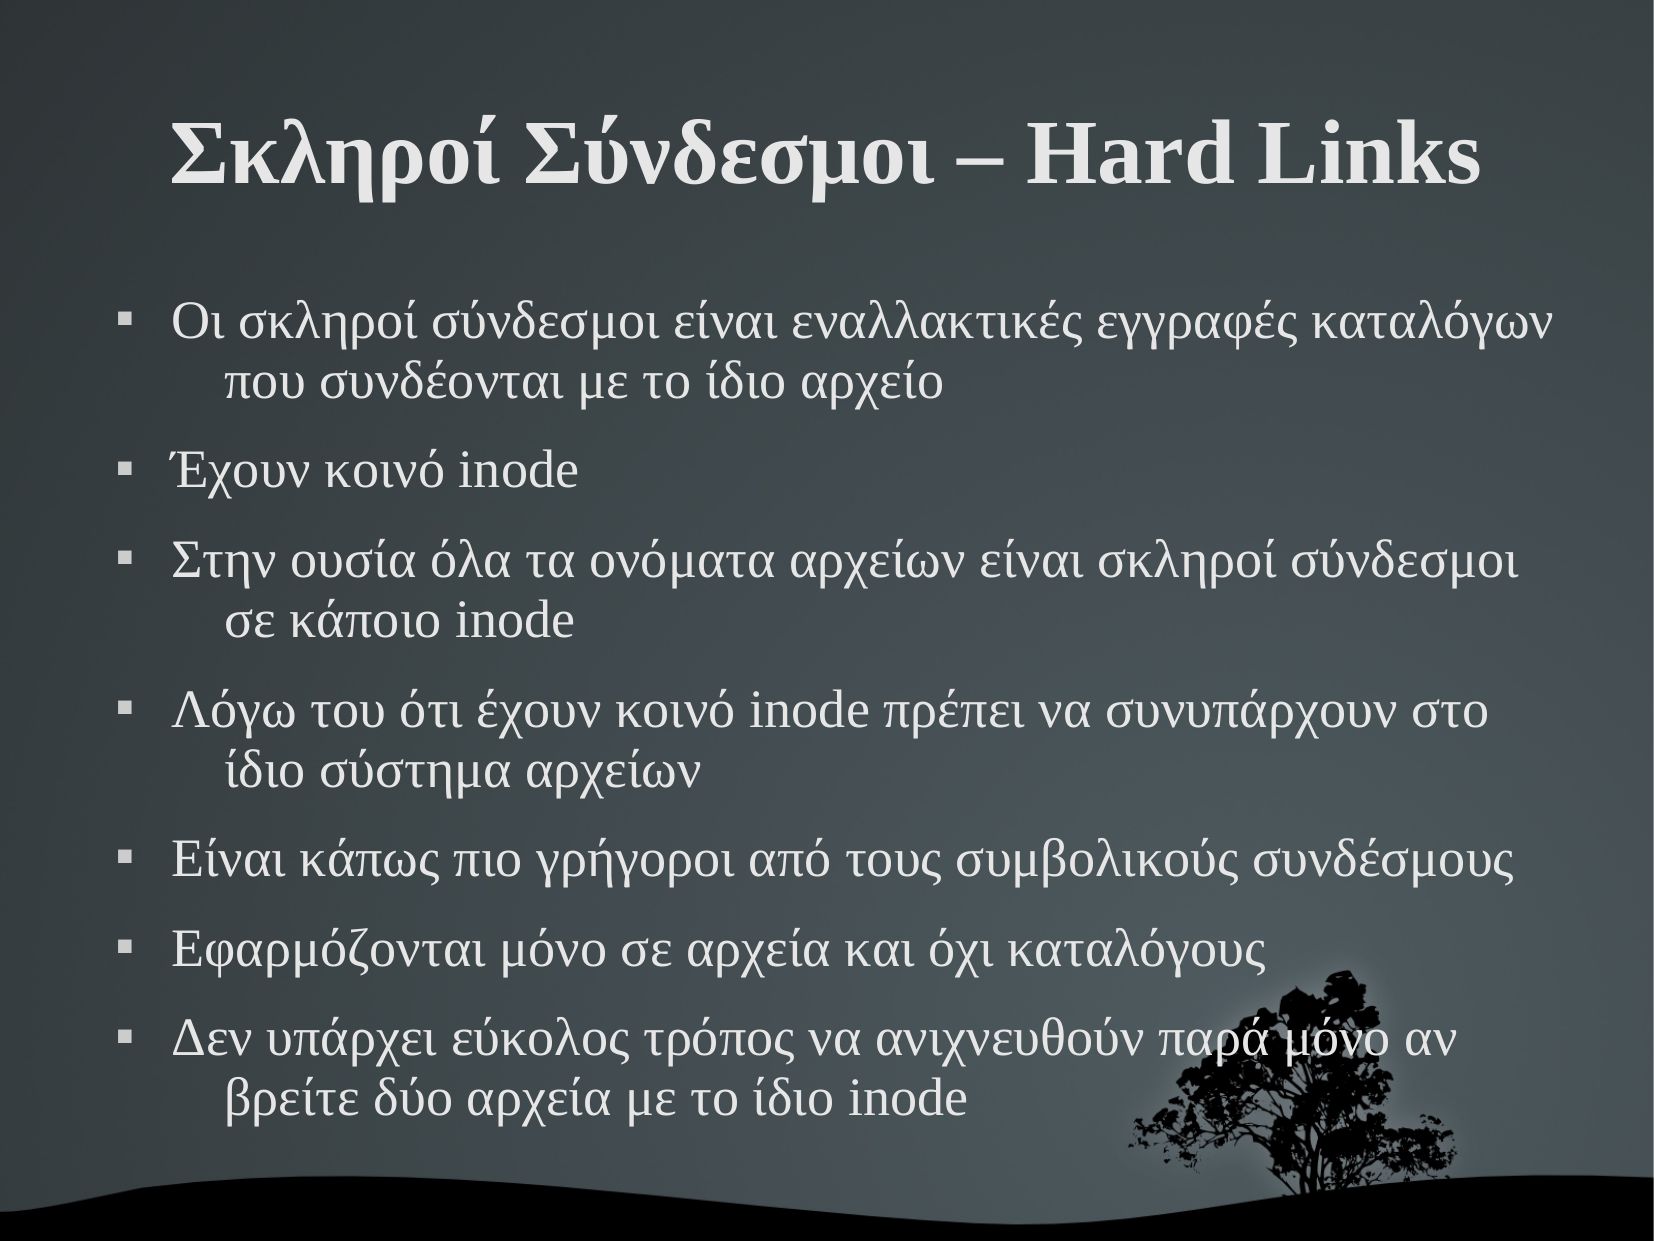

# Σκληροί Σύνδεσμοι – Hard Links
Οι σκληροί σύνδεσμοι είναι εναλλακτικές εγγραφές καταλόγων που συνδέονται με το ίδιο αρχείο
Έχουν κοινό inode
Στην ουσία όλα τα ονόματα αρχείων είναι σκληροί σύνδεσμοι σε κάποιο inode
Λόγω του ότι έχουν κοινό inode πρέπει να συνυπάρχουν στο ίδιο σύστημα αρχείων
Είναι κάπως πιο γρήγοροι από τους συμβολικούς συνδέσμους
Εφαρμόζονται μόνο σε αρχεία και όχι καταλόγους
Δεν υπάρχει εύκολος τρόπος να ανιχνευθούν παρά μόνο αν βρείτε δύο αρχεία με το ίδιο inode